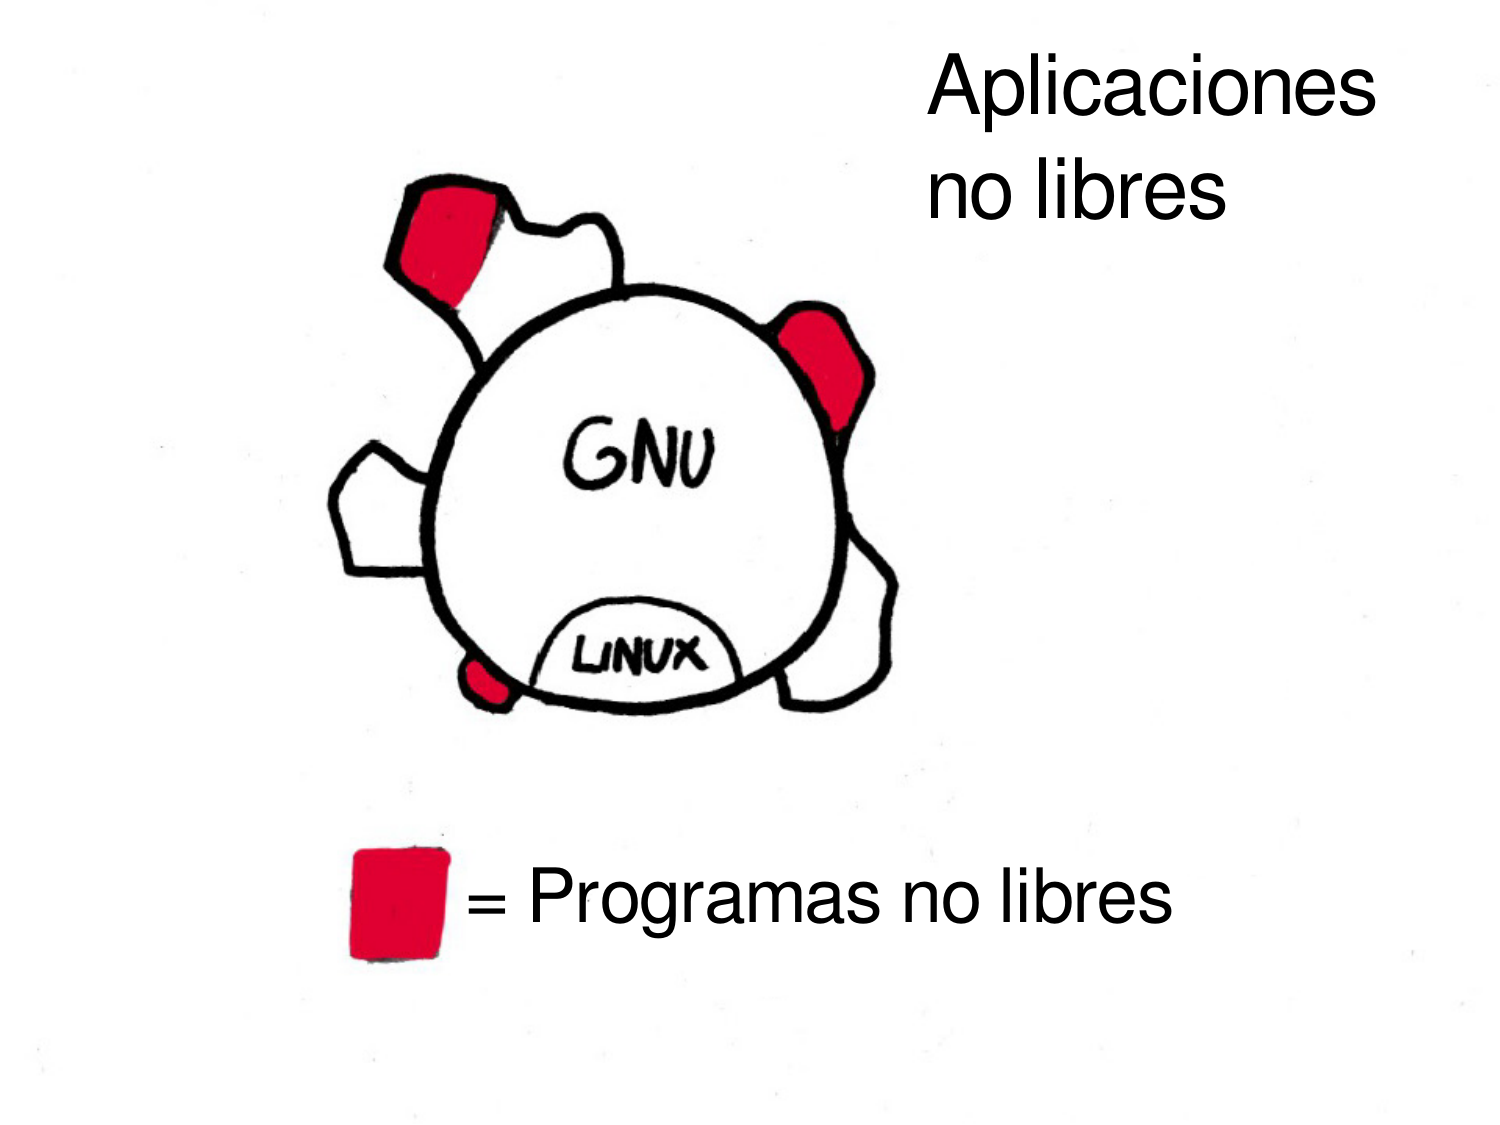

Aplicaciones no libres
= Programas no libres